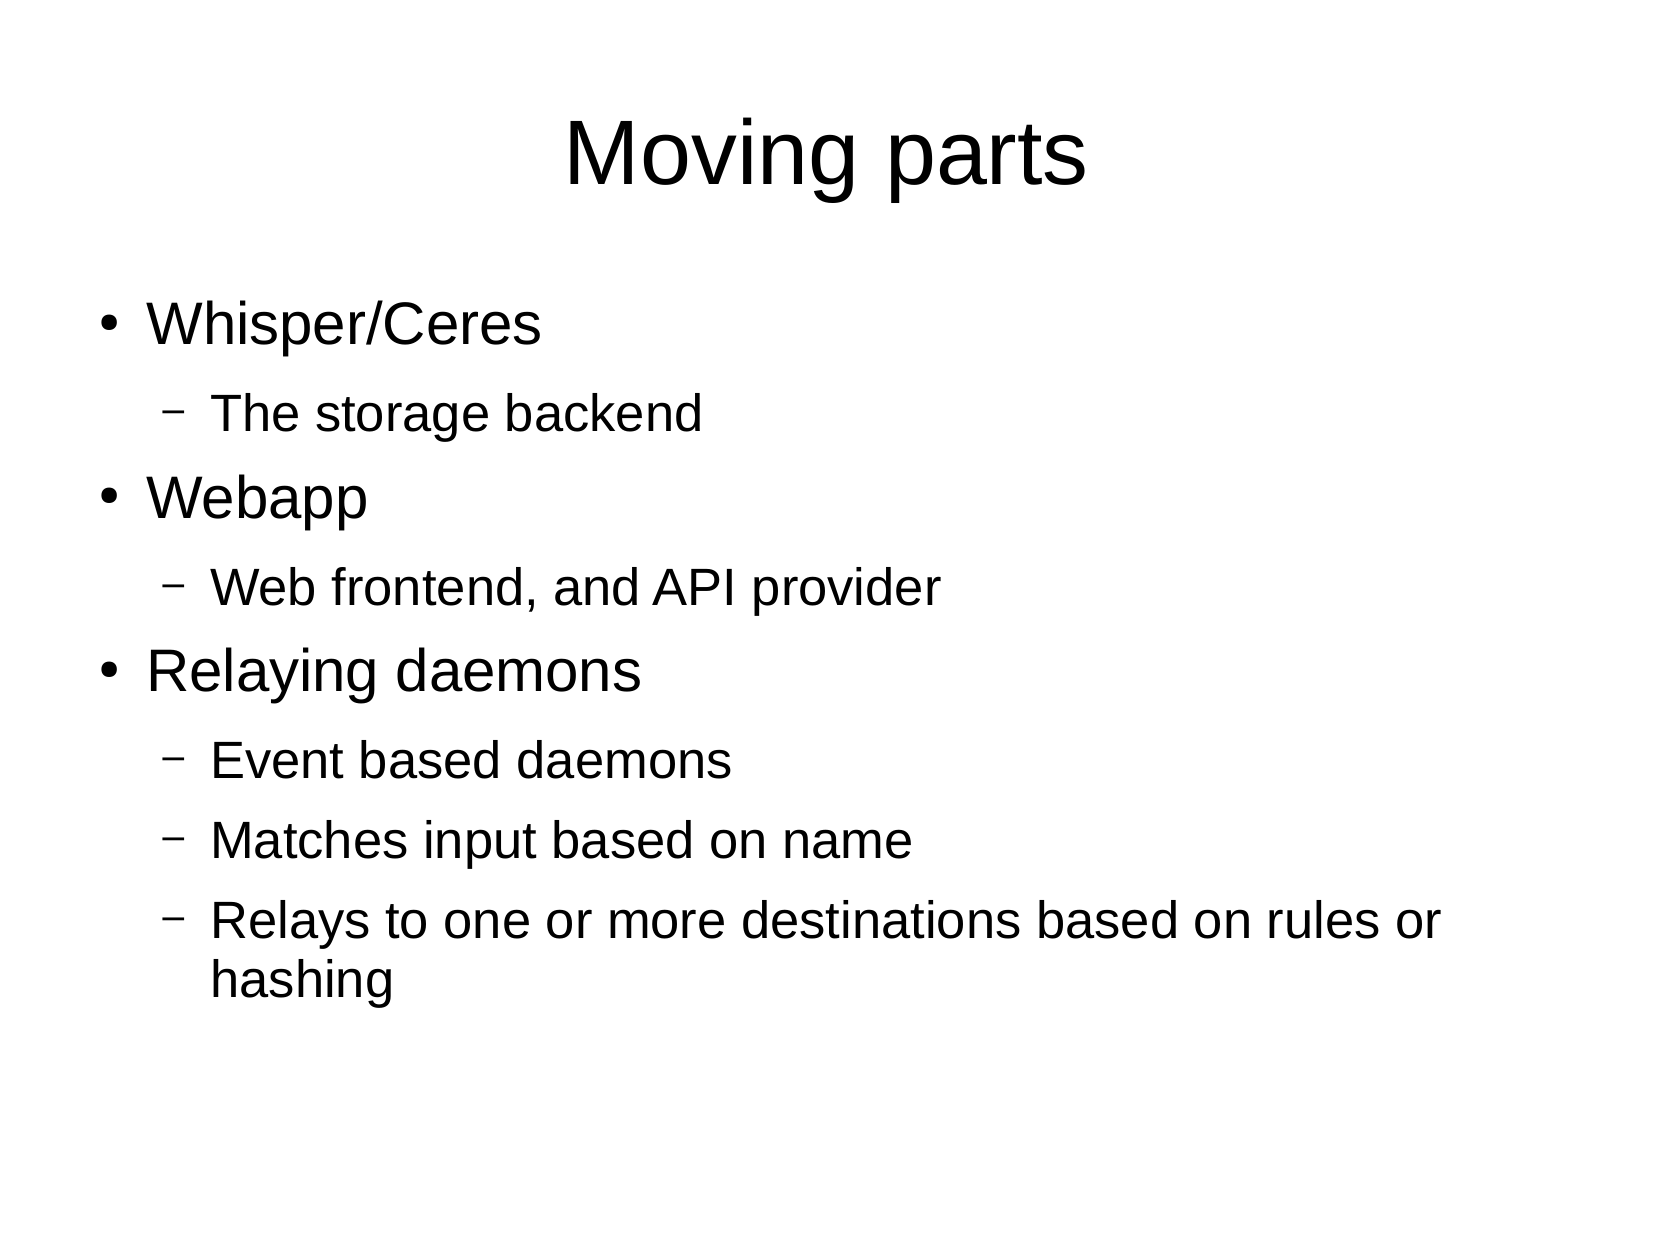

# Moving parts
Whisper/Ceres
The storage backend
Webapp
Web frontend, and API provider
Relaying daemons
Event based daemons
Matches input based on name
Relays to one or more destinations based on rules or hashing